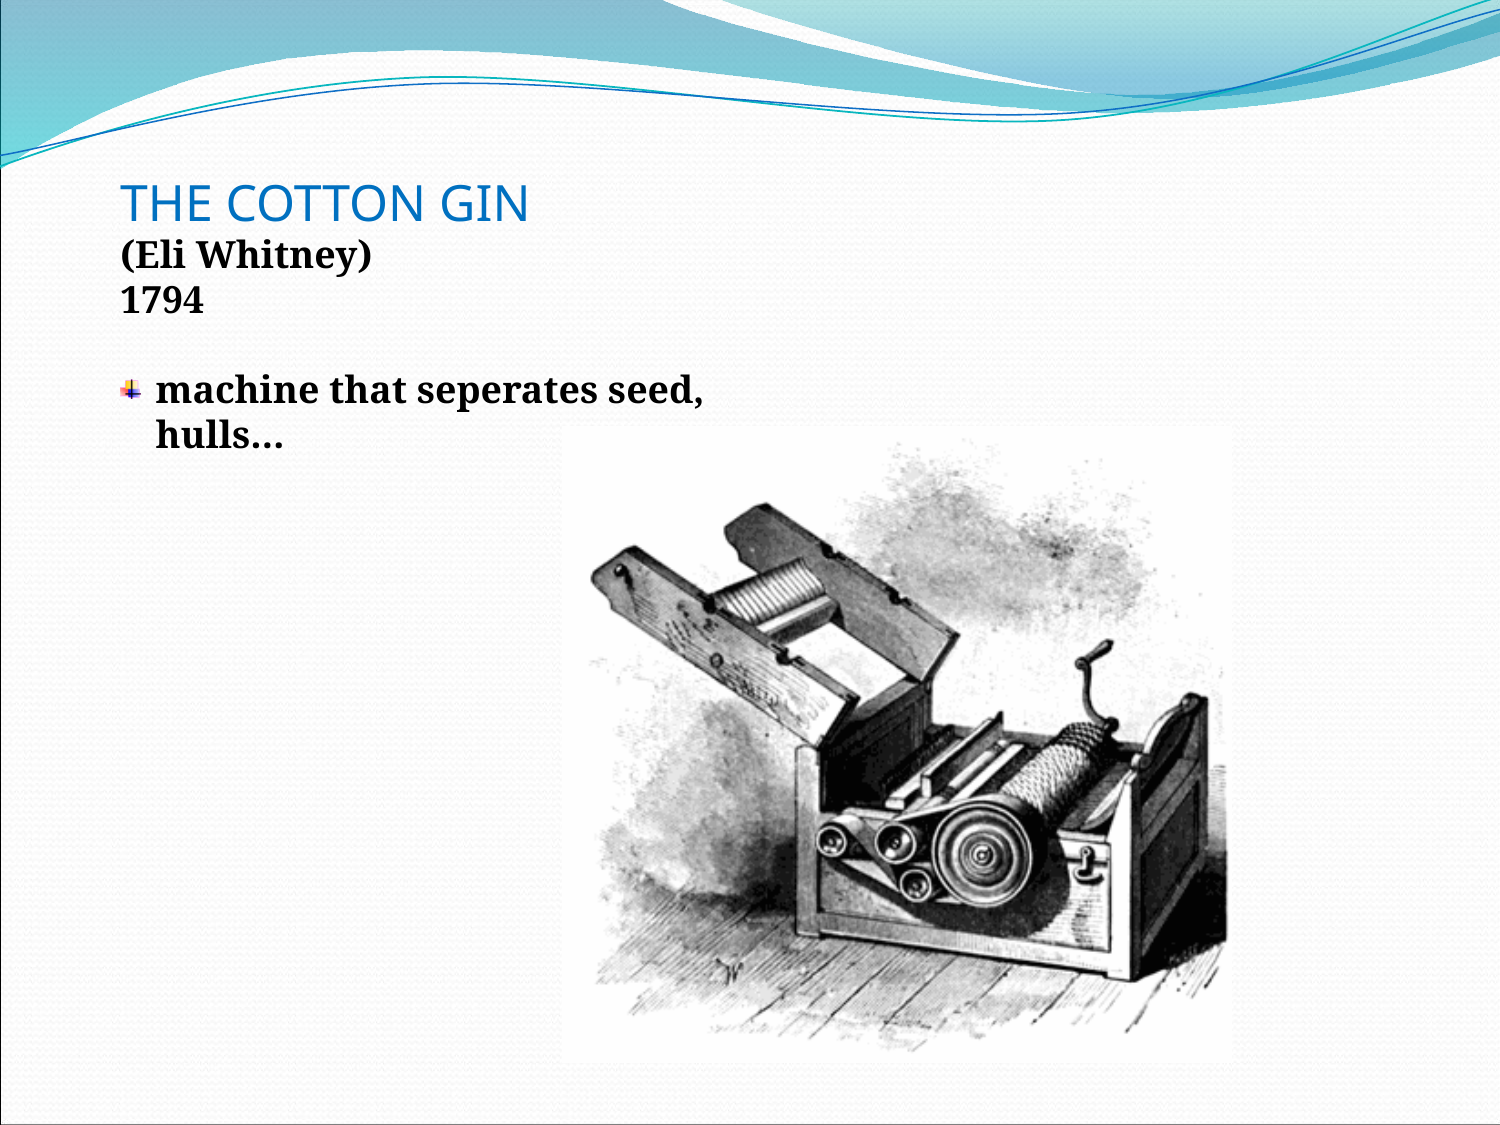

THE COTTON GIN
(Eli Whitney)
1794
machine that seperates seed, hulls…